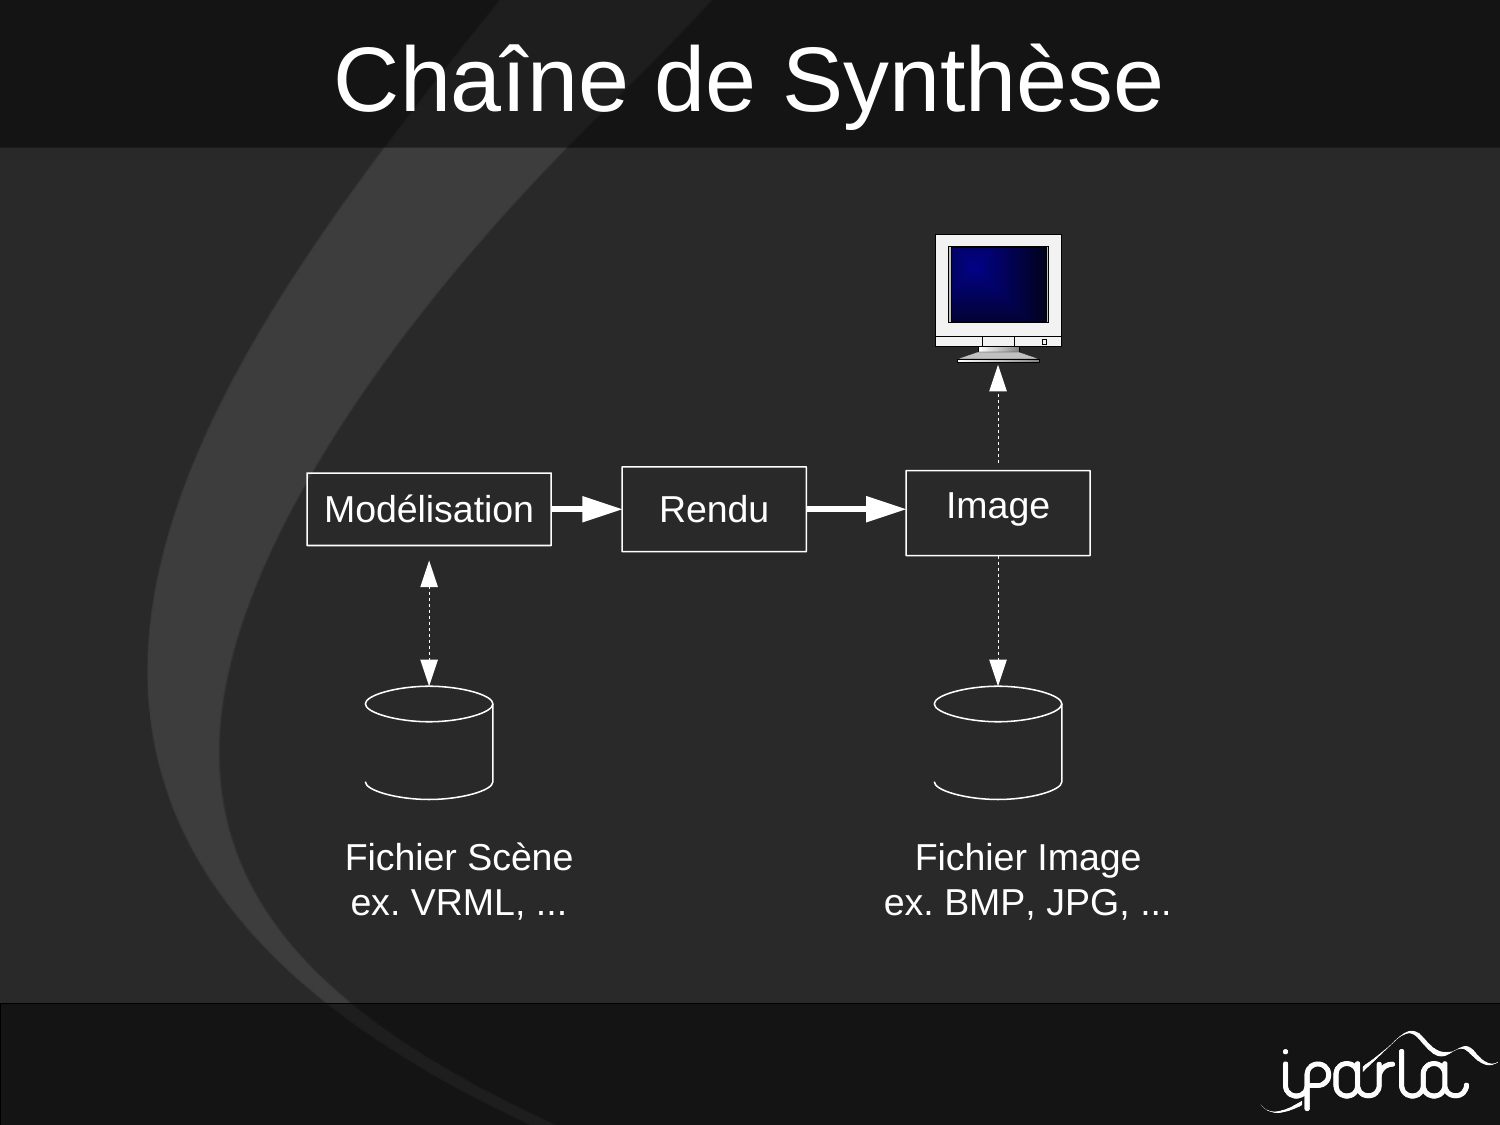

# Chaîne de Synthèse
Modélisation
Image
Rendu
Fichier Scène
ex. VRML, ...
Fichier Image
ex. BMP, JPG, ...